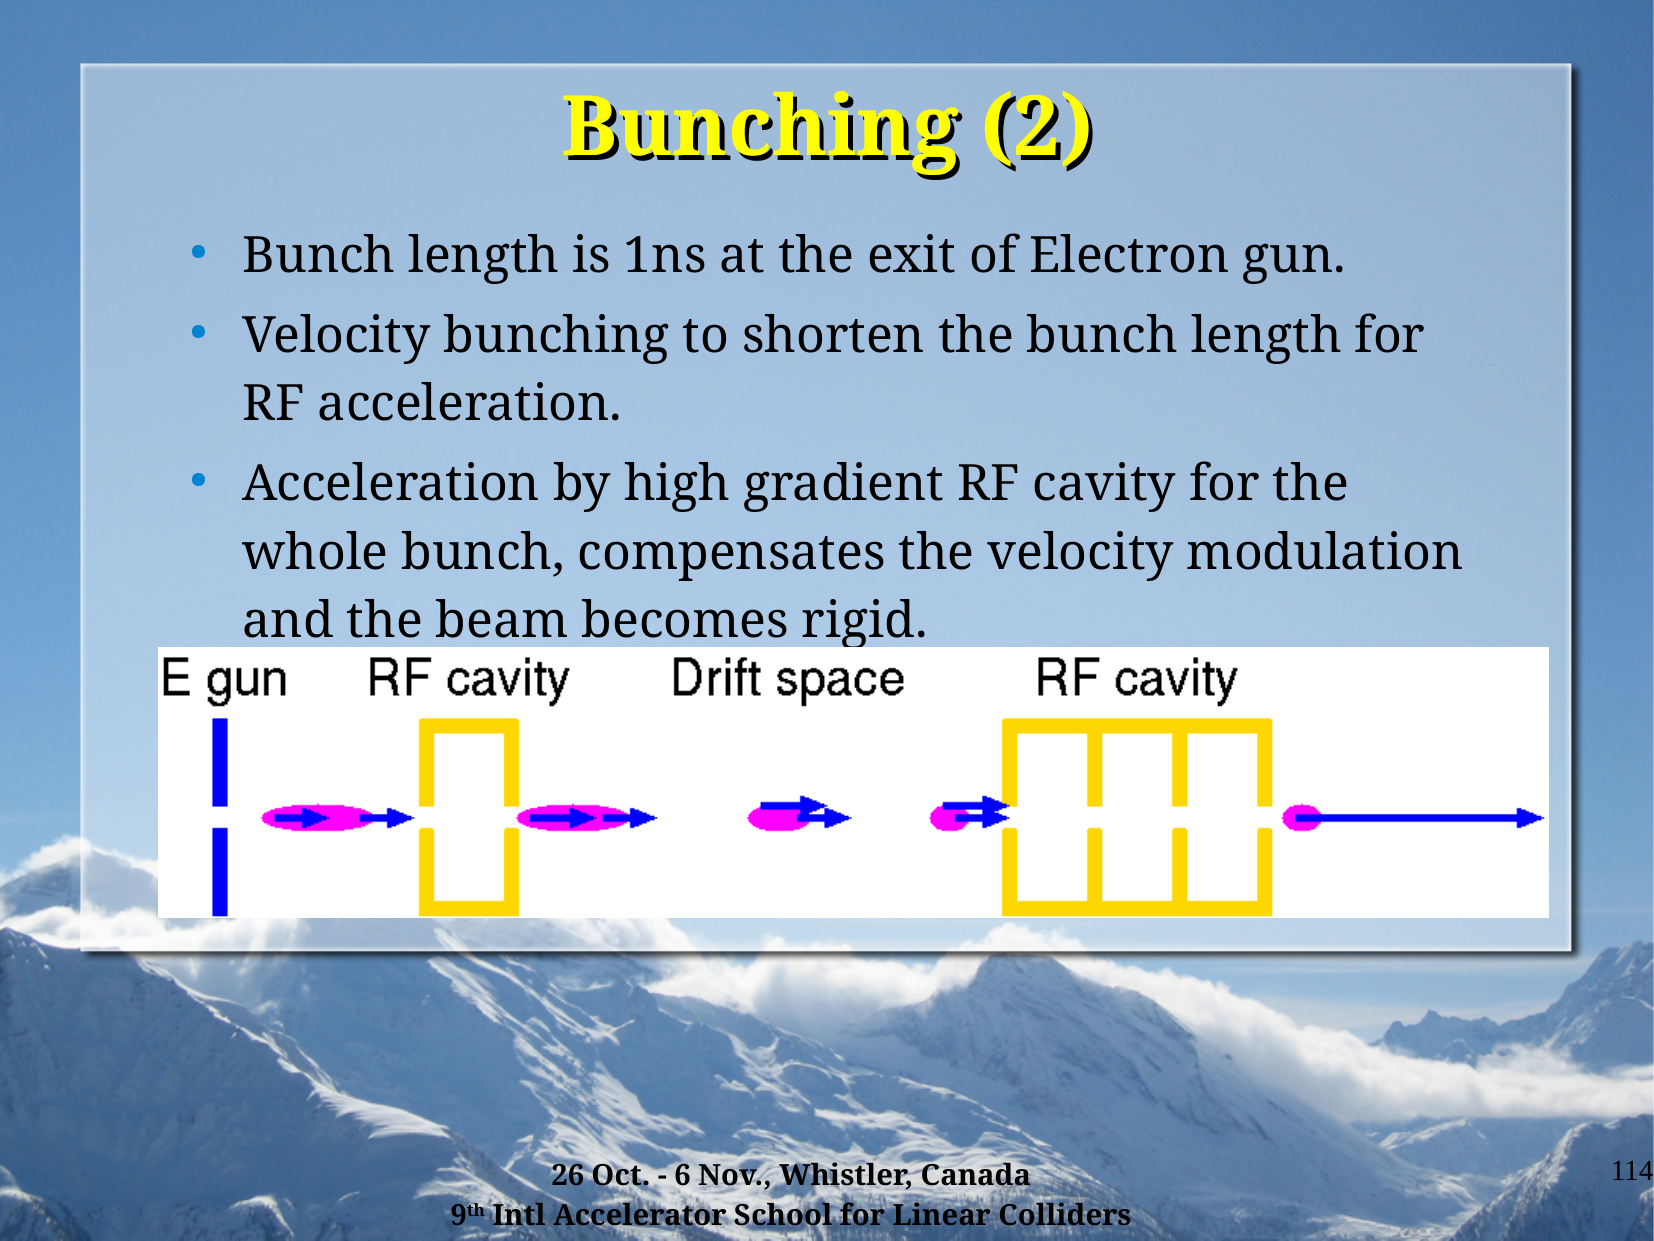

# Bunching (2)
Bunch length is 1ns at the exit of Electron gun.
Velocity bunching to shorten the bunch length for RF acceleration.
Acceleration by high gradient RF cavity for the whole bunch, compensates the velocity modulation and the beam becomes rigid.
114